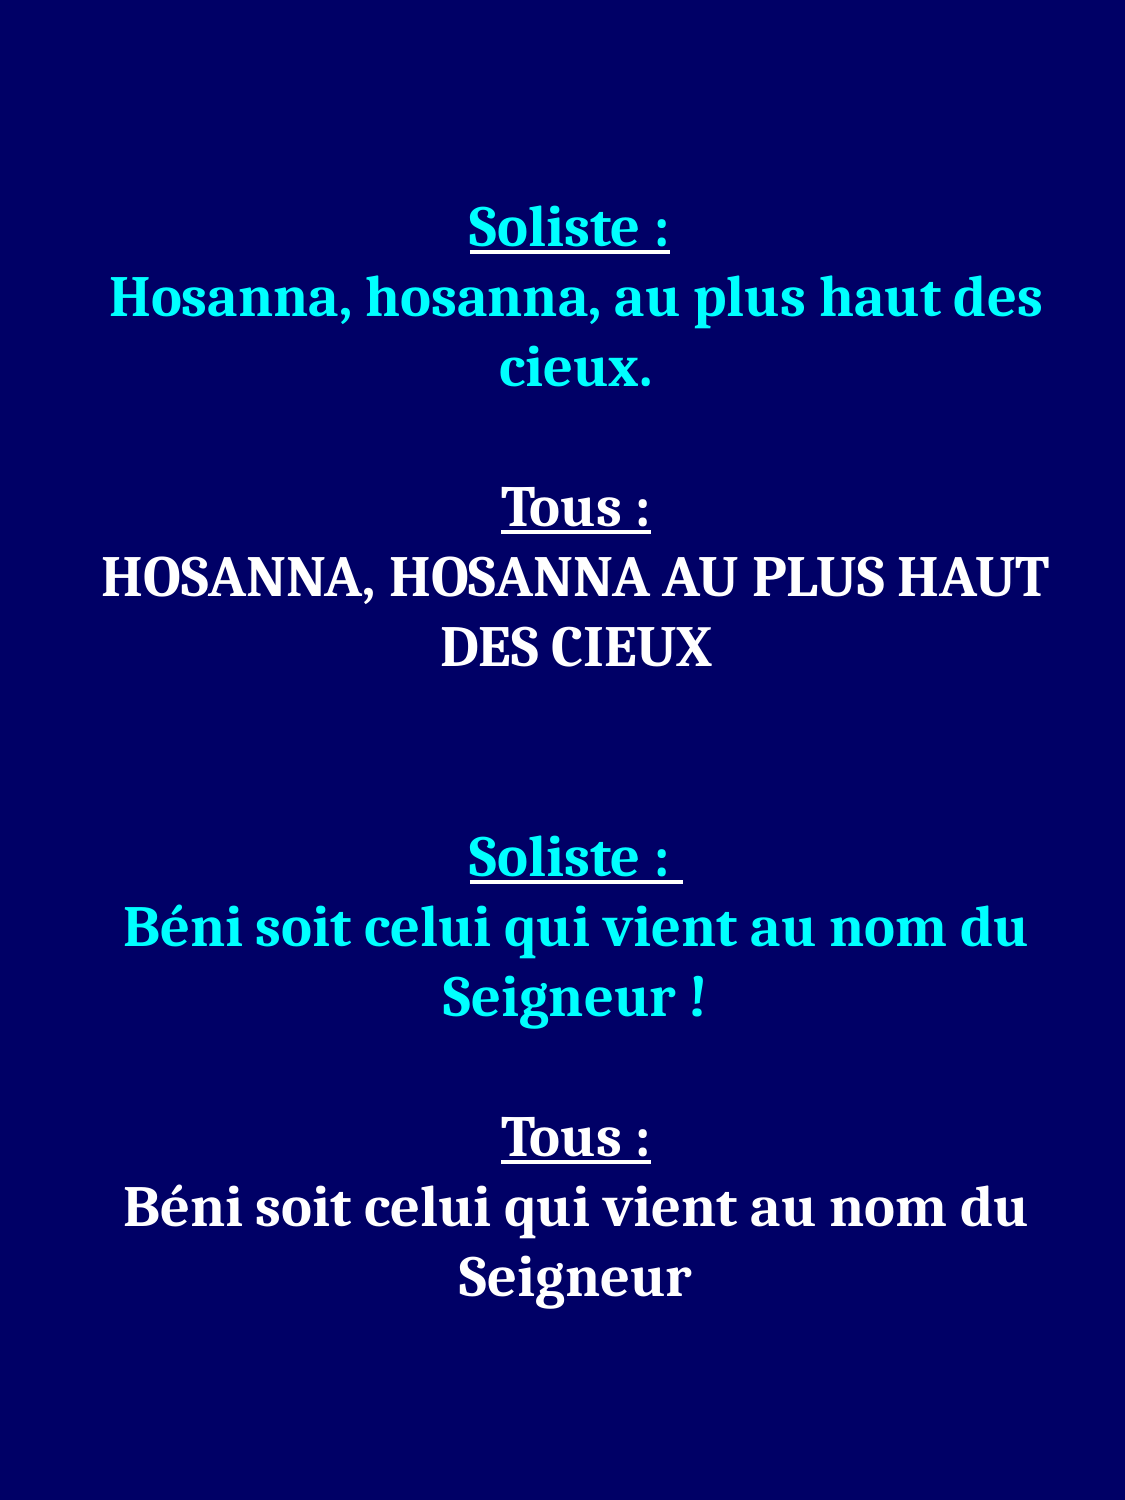

Soliste :
Hosanna, hosanna, au plus haut des cieux.
Tous :
HOSANNA, HOSANNA AU PLUS HAUT DES CIEUX
Soliste :
Béni soit celui qui vient au nom du Seigneur !
Tous :
Béni soit celui qui vient au nom du Seigneur